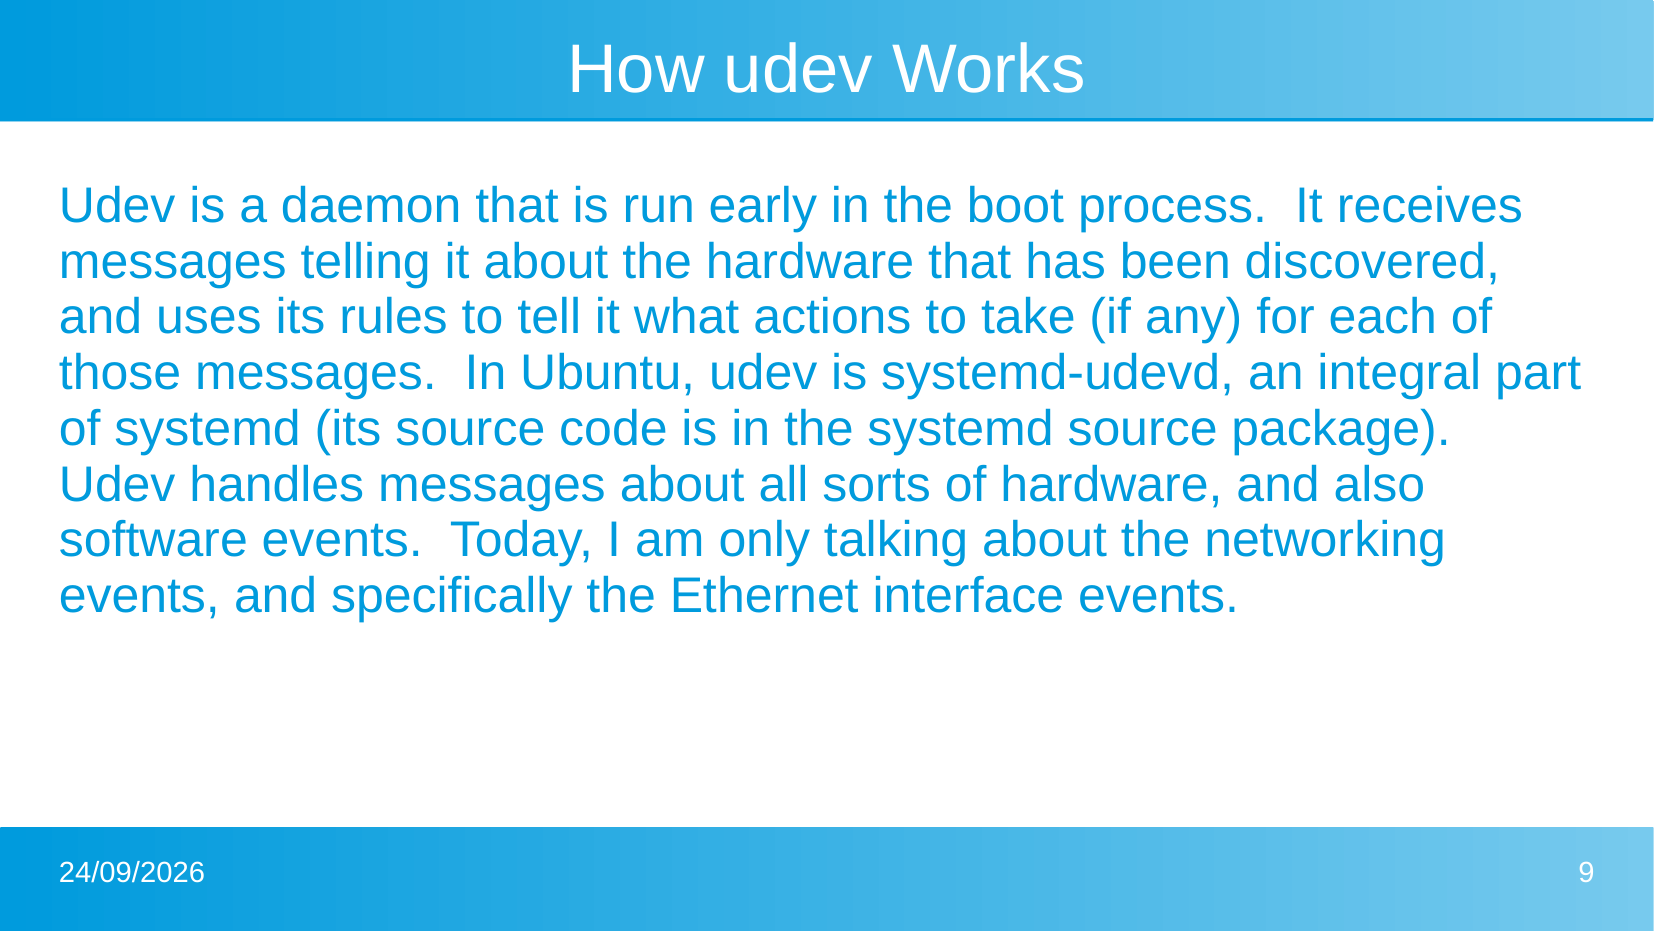

# How udev Works
Udev is a daemon that is run early in the boot process. It receives messages telling it about the hardware that has been discovered, and uses its rules to tell it what actions to take (if any) for each of those messages. In Ubuntu, udev is systemd-udevd, an integral part of systemd (its source code is in the systemd source package). Udev handles messages about all sorts of hardware, and also software events. Today, I am only talking about the networking events, and specifically the Ethernet interface events.
9